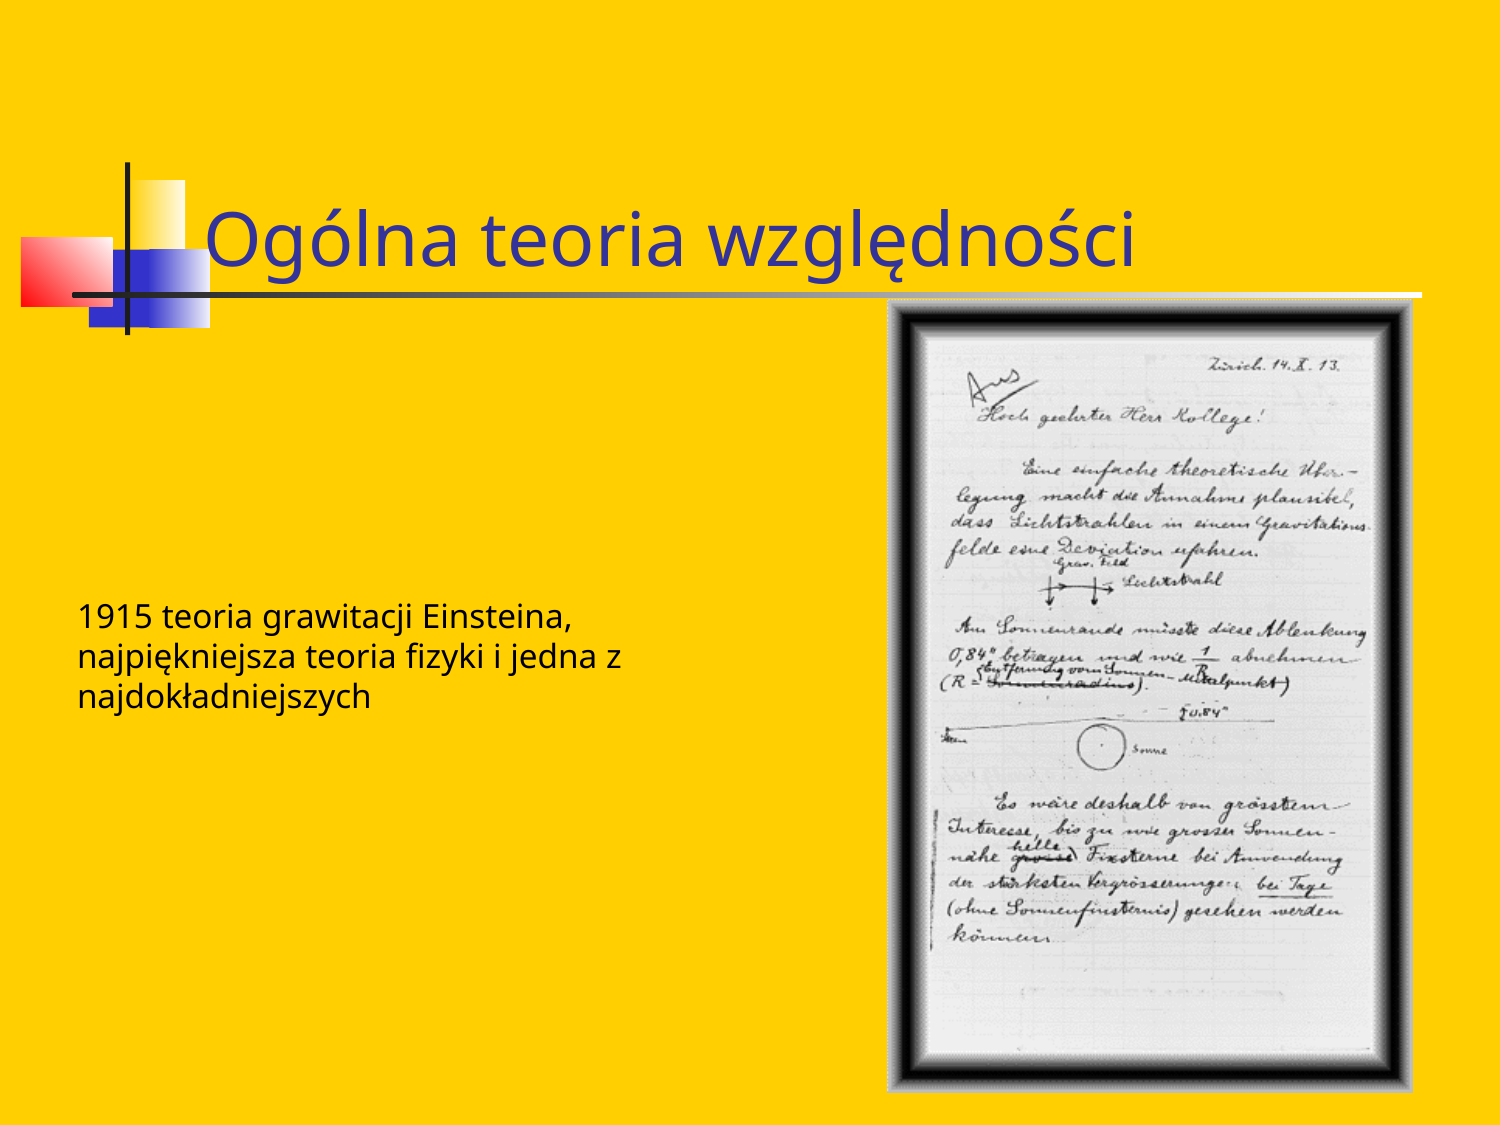

# Ogólna teoria względności
1915 teoria grawitacji Einsteina, najpiękniejsza teoria fizyki i jedna z najdokładniejszych